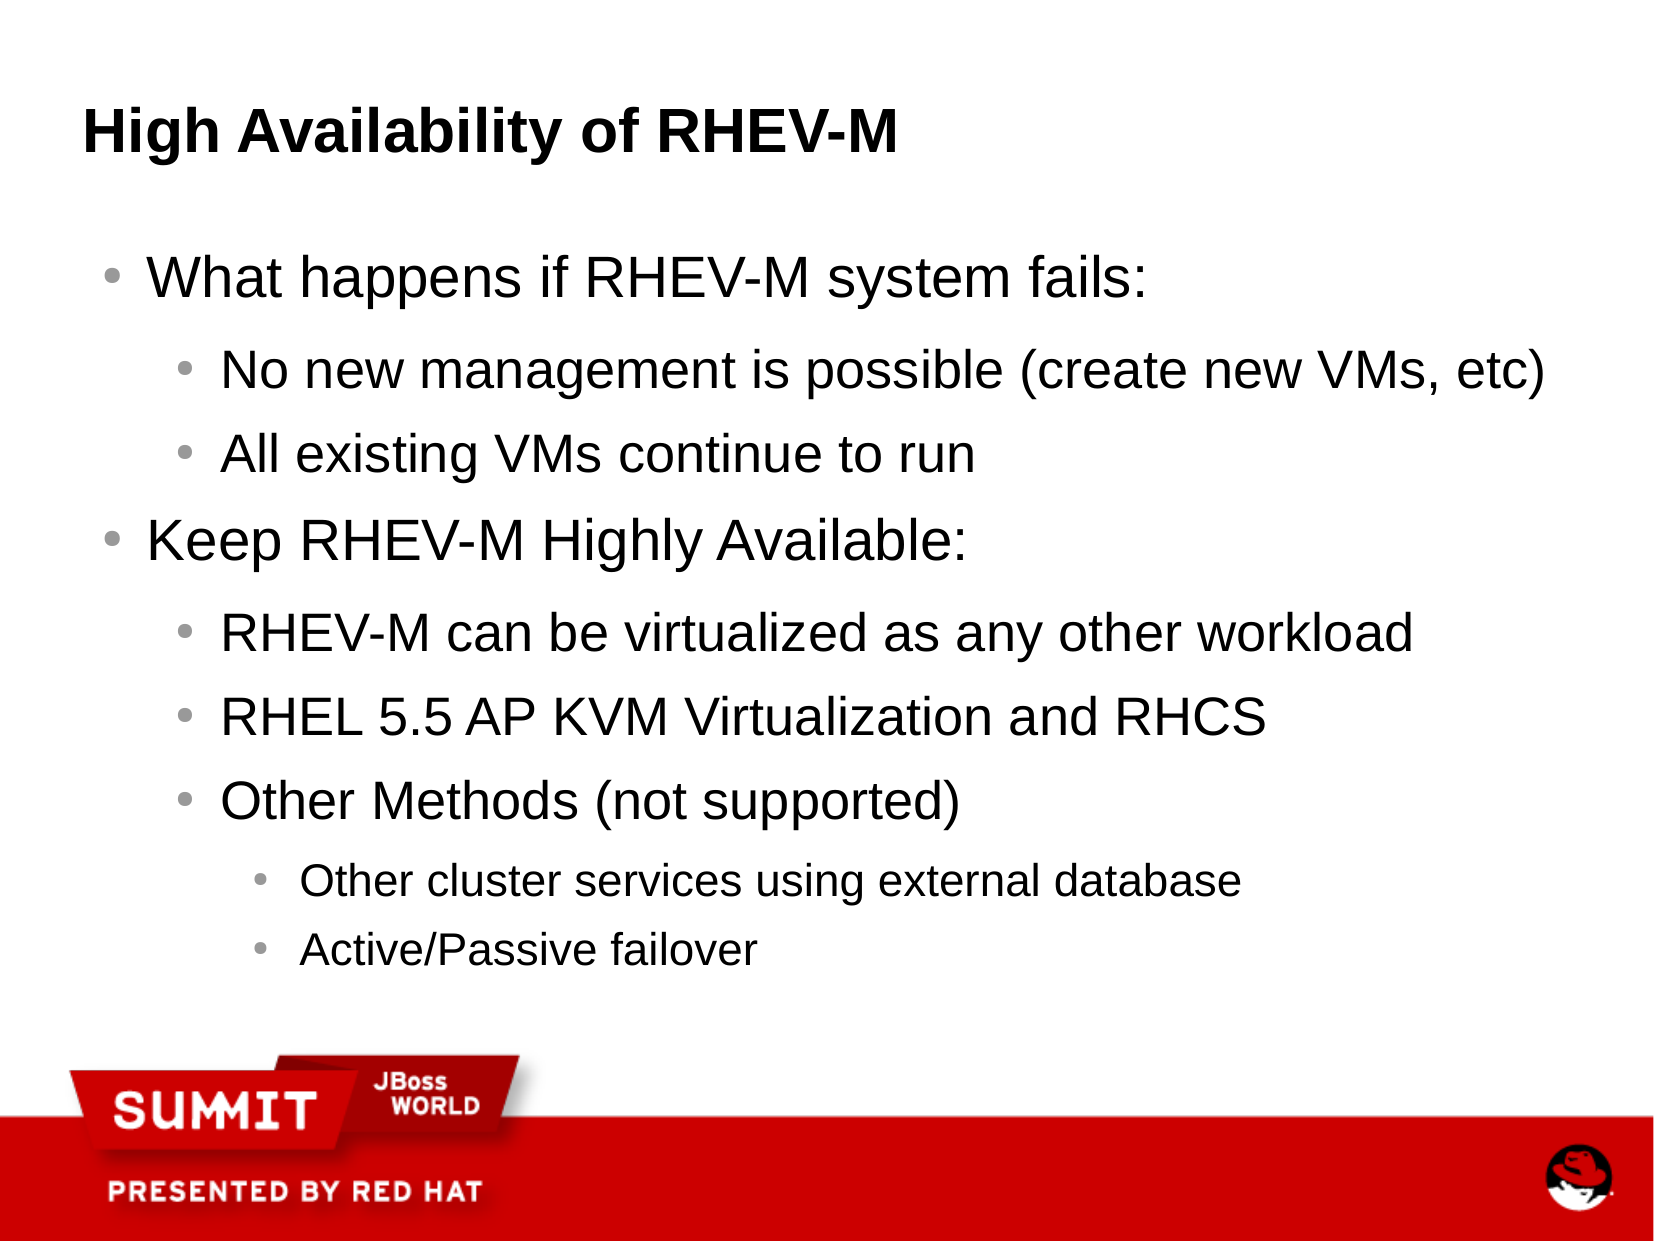

# High Availability of RHEV-M
What happens if RHEV-M system fails:
No new management is possible (create new VMs, etc)
All existing VMs continue to run
Keep RHEV-M Highly Available:
RHEV-M can be virtualized as any other workload
RHEL 5.5 AP KVM Virtualization and RHCS
Other Methods (not supported)
Other cluster services using external database
Active/Passive failover